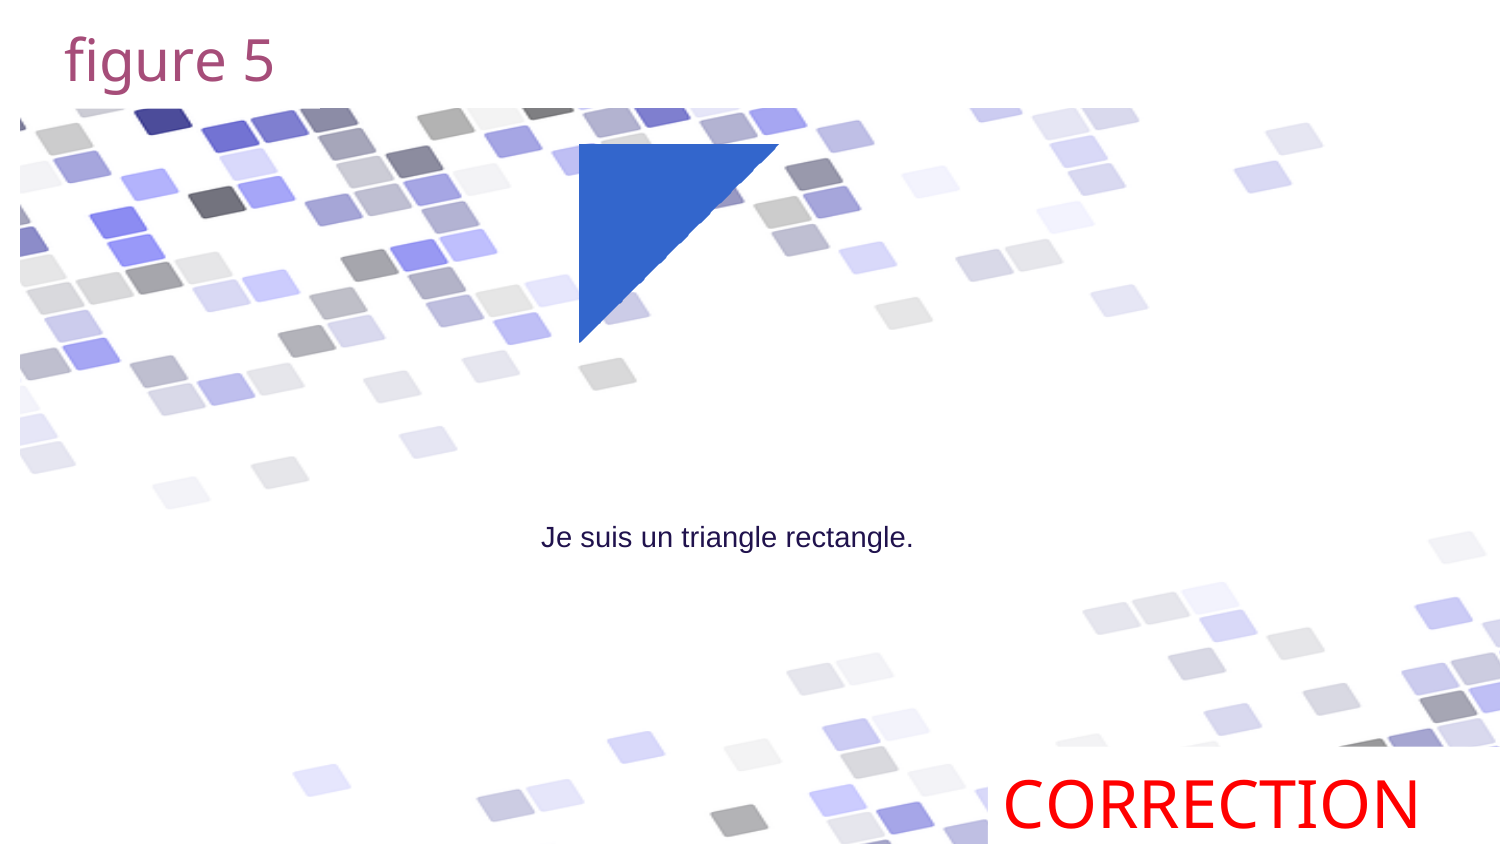

figure 5
Je suis un triangle rectangle.
CORRECTION